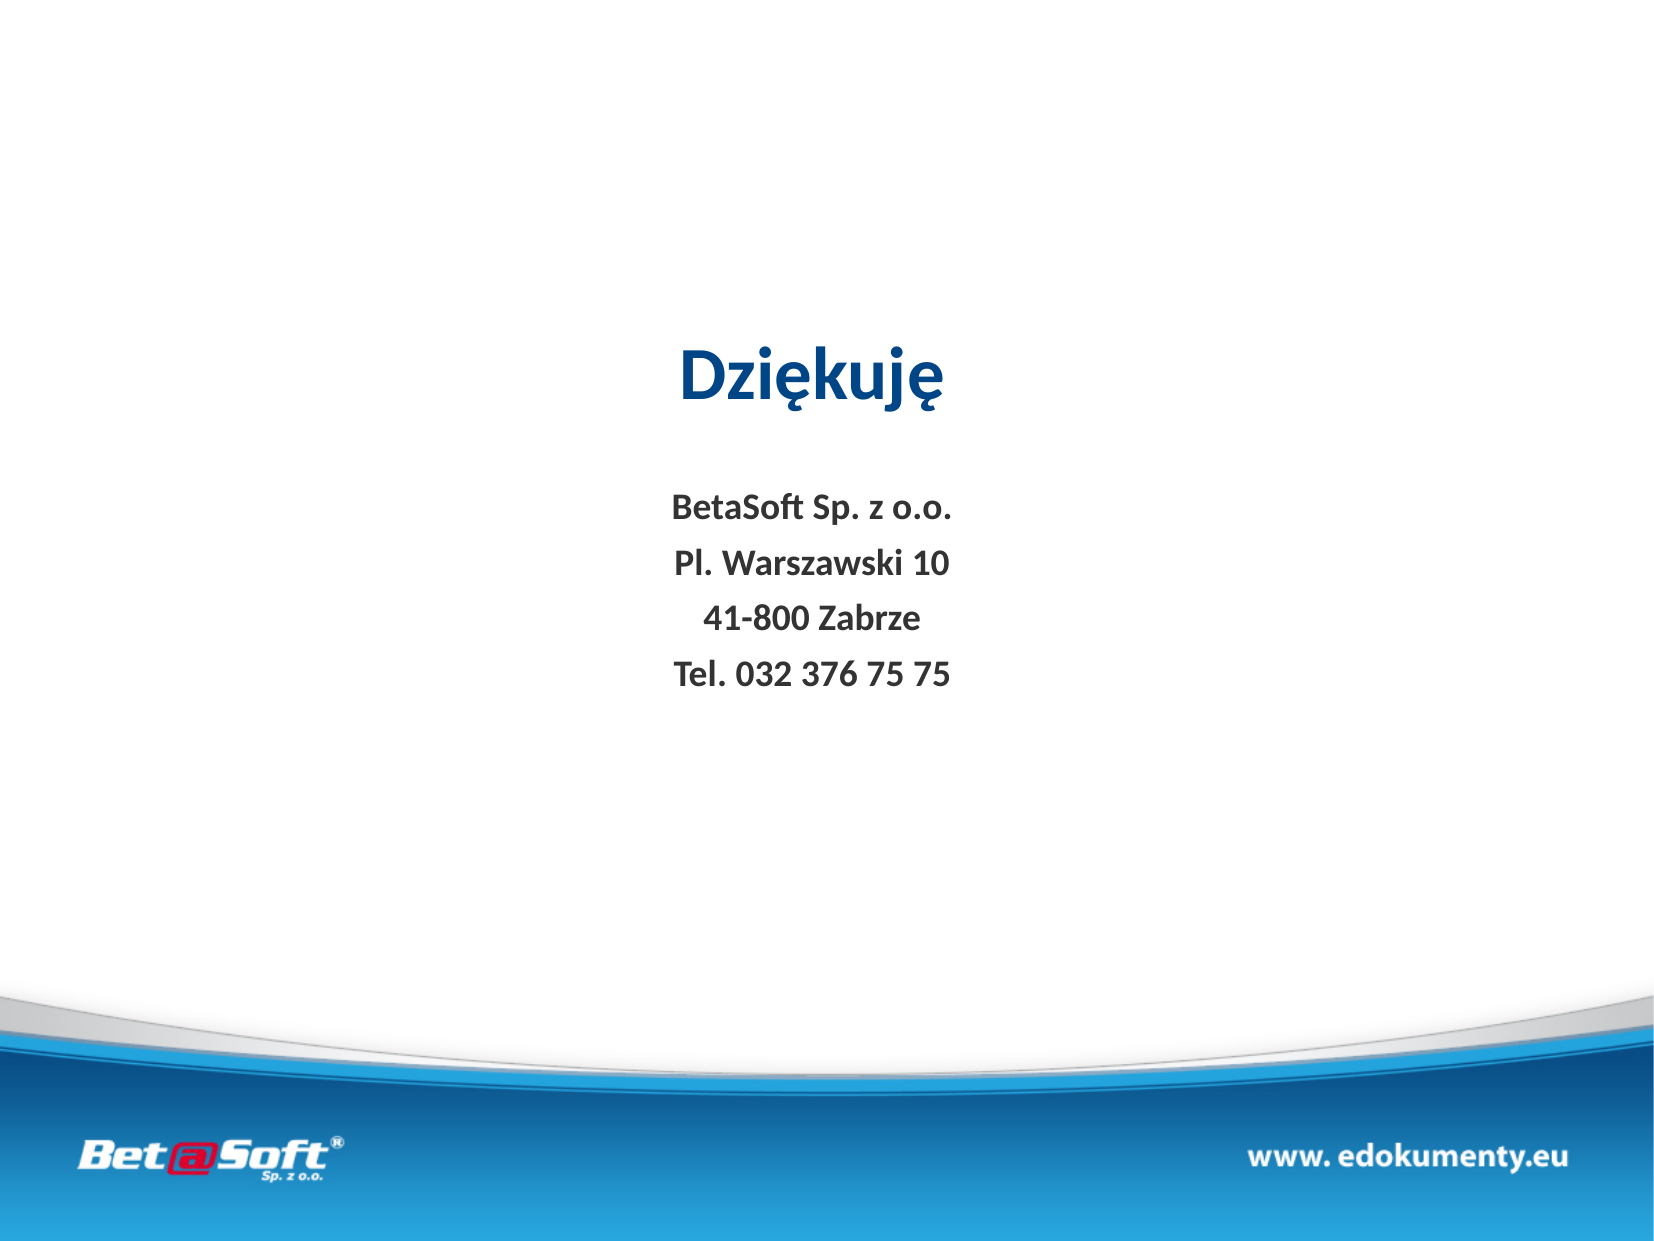

# Dziękuję
BetaSoft Sp. z o.o.
Pl. Warszawski 10
41-800 Zabrze
Tel. 032 376 75 75